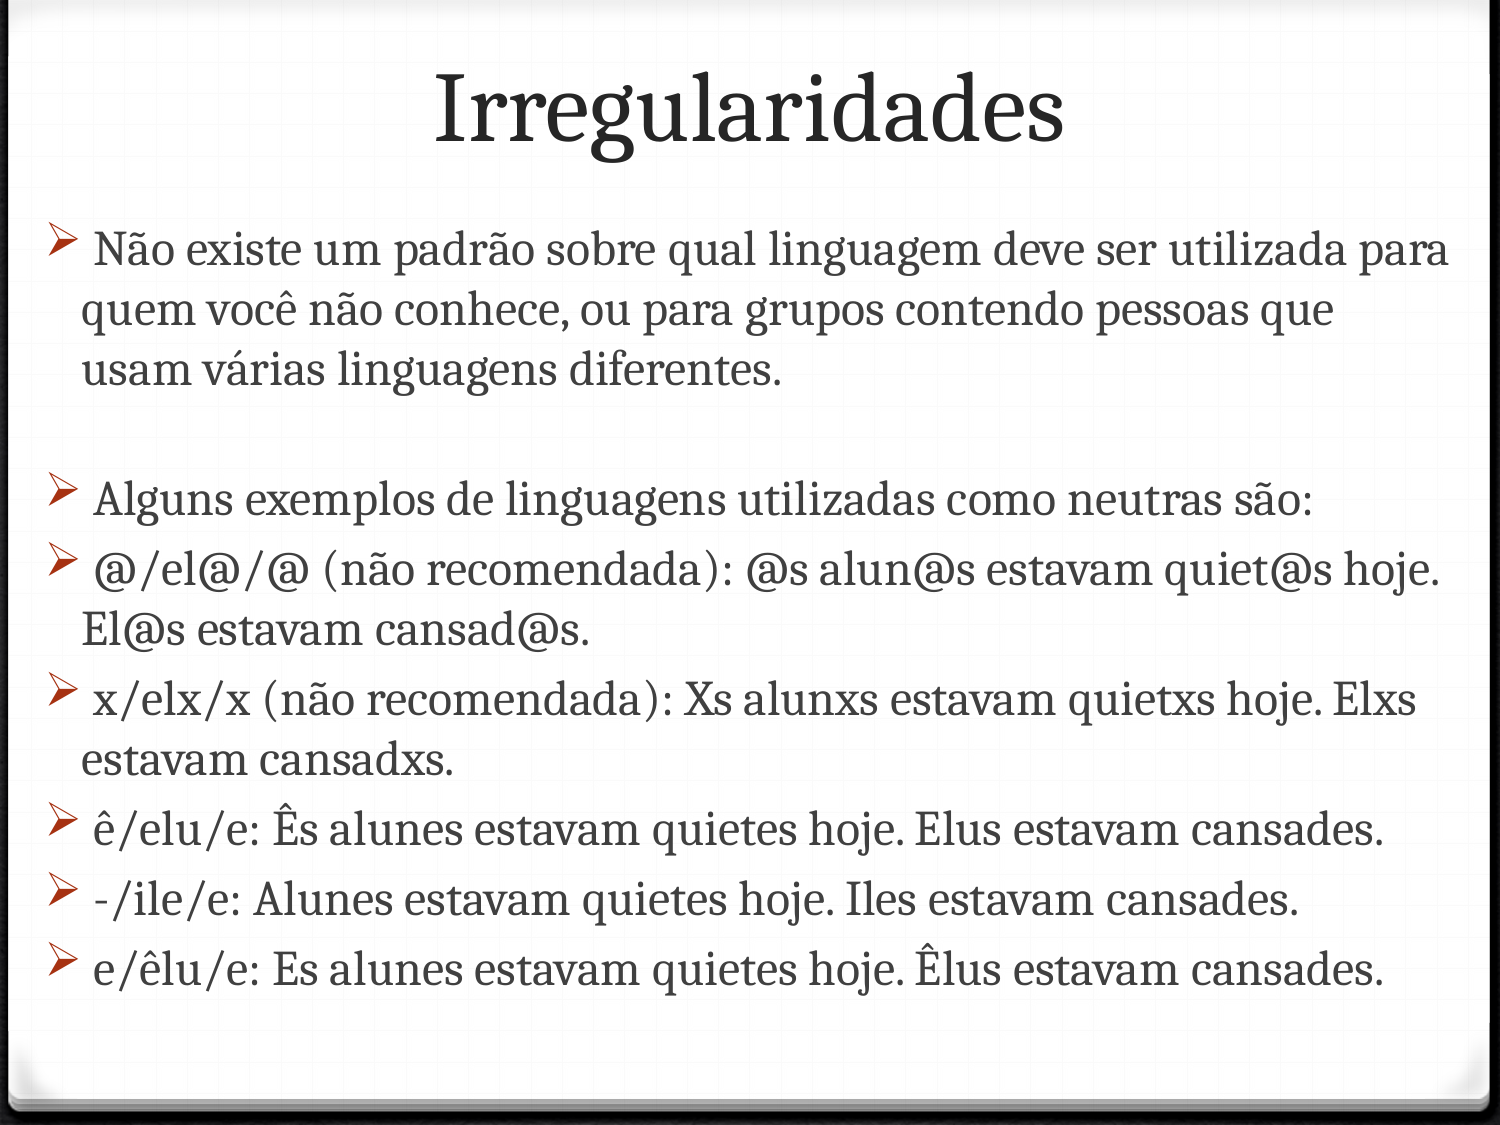

# Irregularidades
 Não existe um padrão sobre qual linguagem deve ser utilizada para quem você não conhece, ou para grupos contendo pessoas que usam várias linguagens diferentes.
 Alguns exemplos de linguagens utilizadas como neutras são:
 @/el@/@ (não recomendada): @s alun@s estavam quiet@s hoje. El@s estavam cansad@s.
 x/elx/x (não recomendada): Xs alunxs estavam quietxs hoje. Elxs estavam cansadxs.
 ê/elu/e: Ês alunes estavam quietes hoje. Elus estavam cansades.
 -/ile/e: Alunes estavam quietes hoje. Iles estavam cansades.
 e/êlu/e: Es alunes estavam quietes hoje. Êlus estavam cansades.